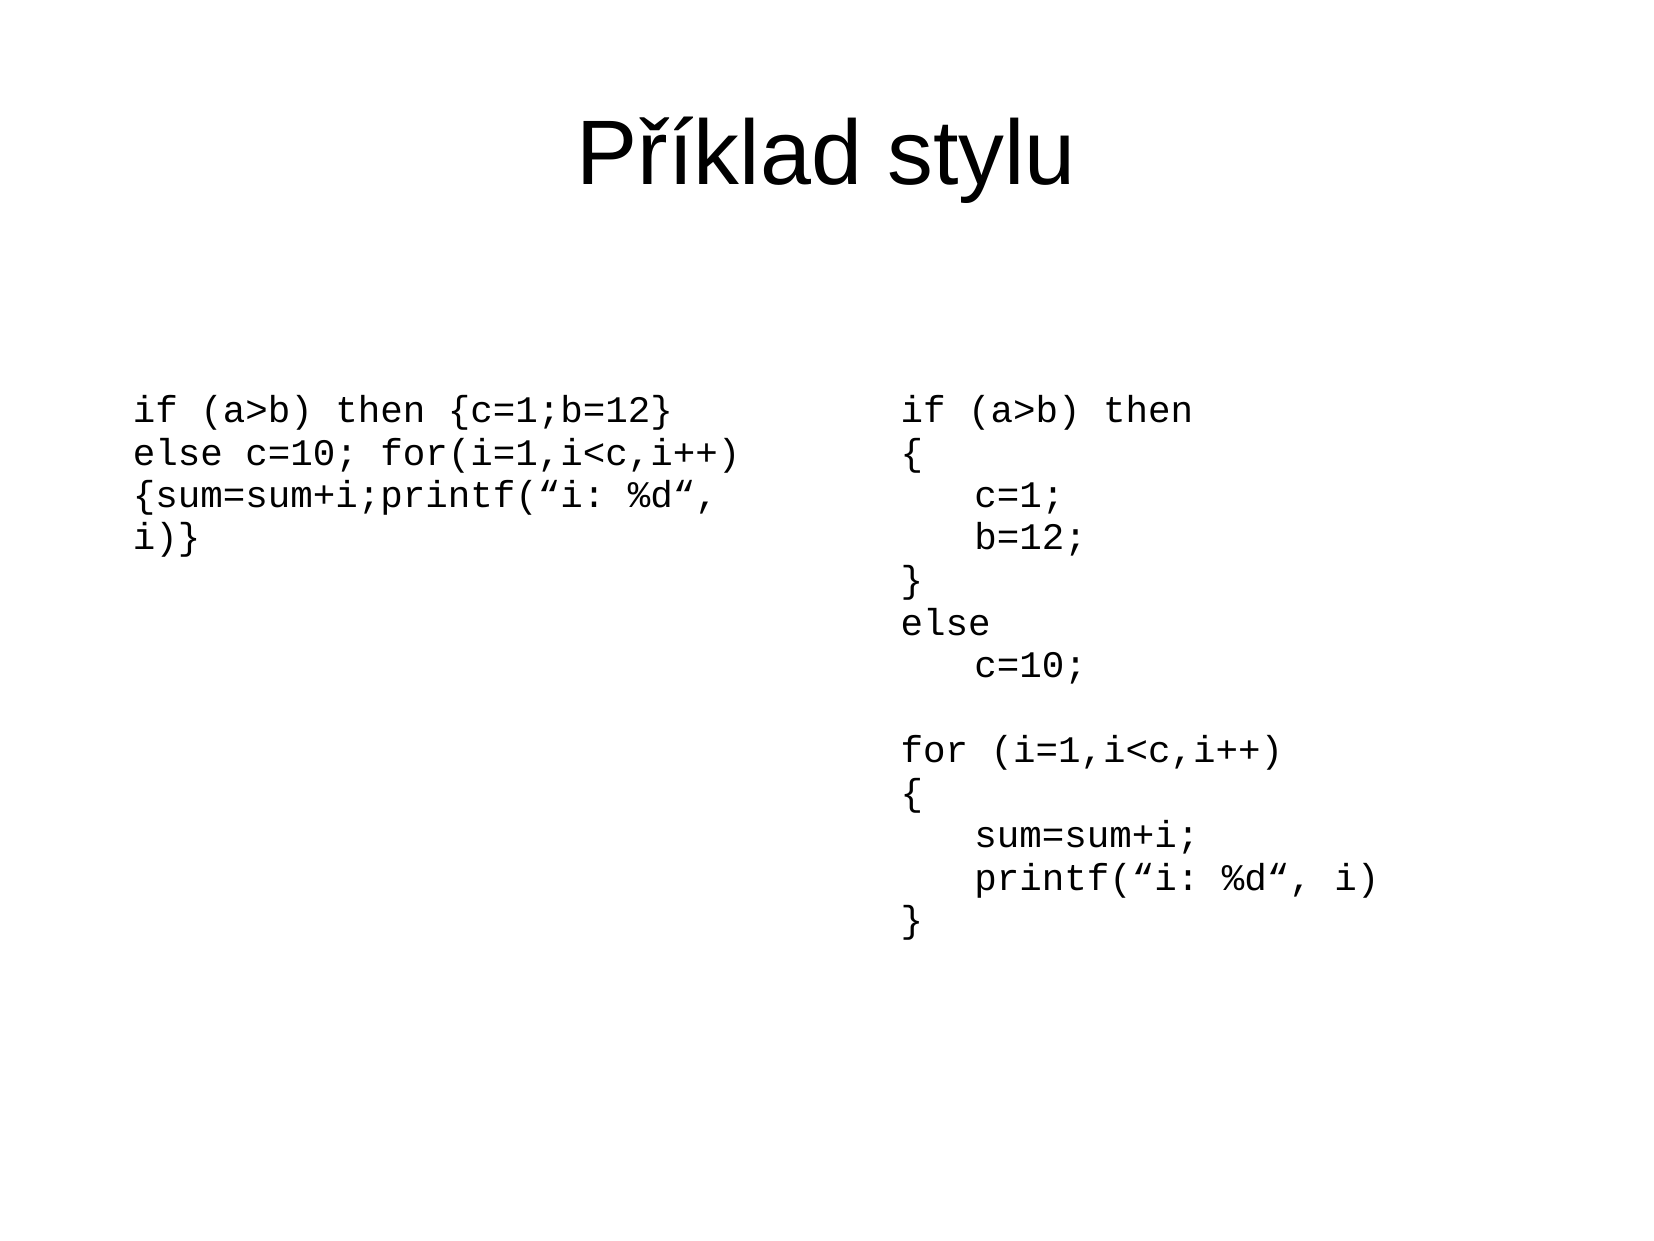

# Příklad stylu
if (a>b) then {c=1;b=12} else c=10; for(i=1,i<c,i++) {sum=sum+i;printf(“i: %d“, i)}
if (a>b) then
{
	c=1;
	b=12;
}
else
	c=10;
for (i=1,i<c,i++)
{
	sum=sum+i;
	printf(“i: %d“, i)
}